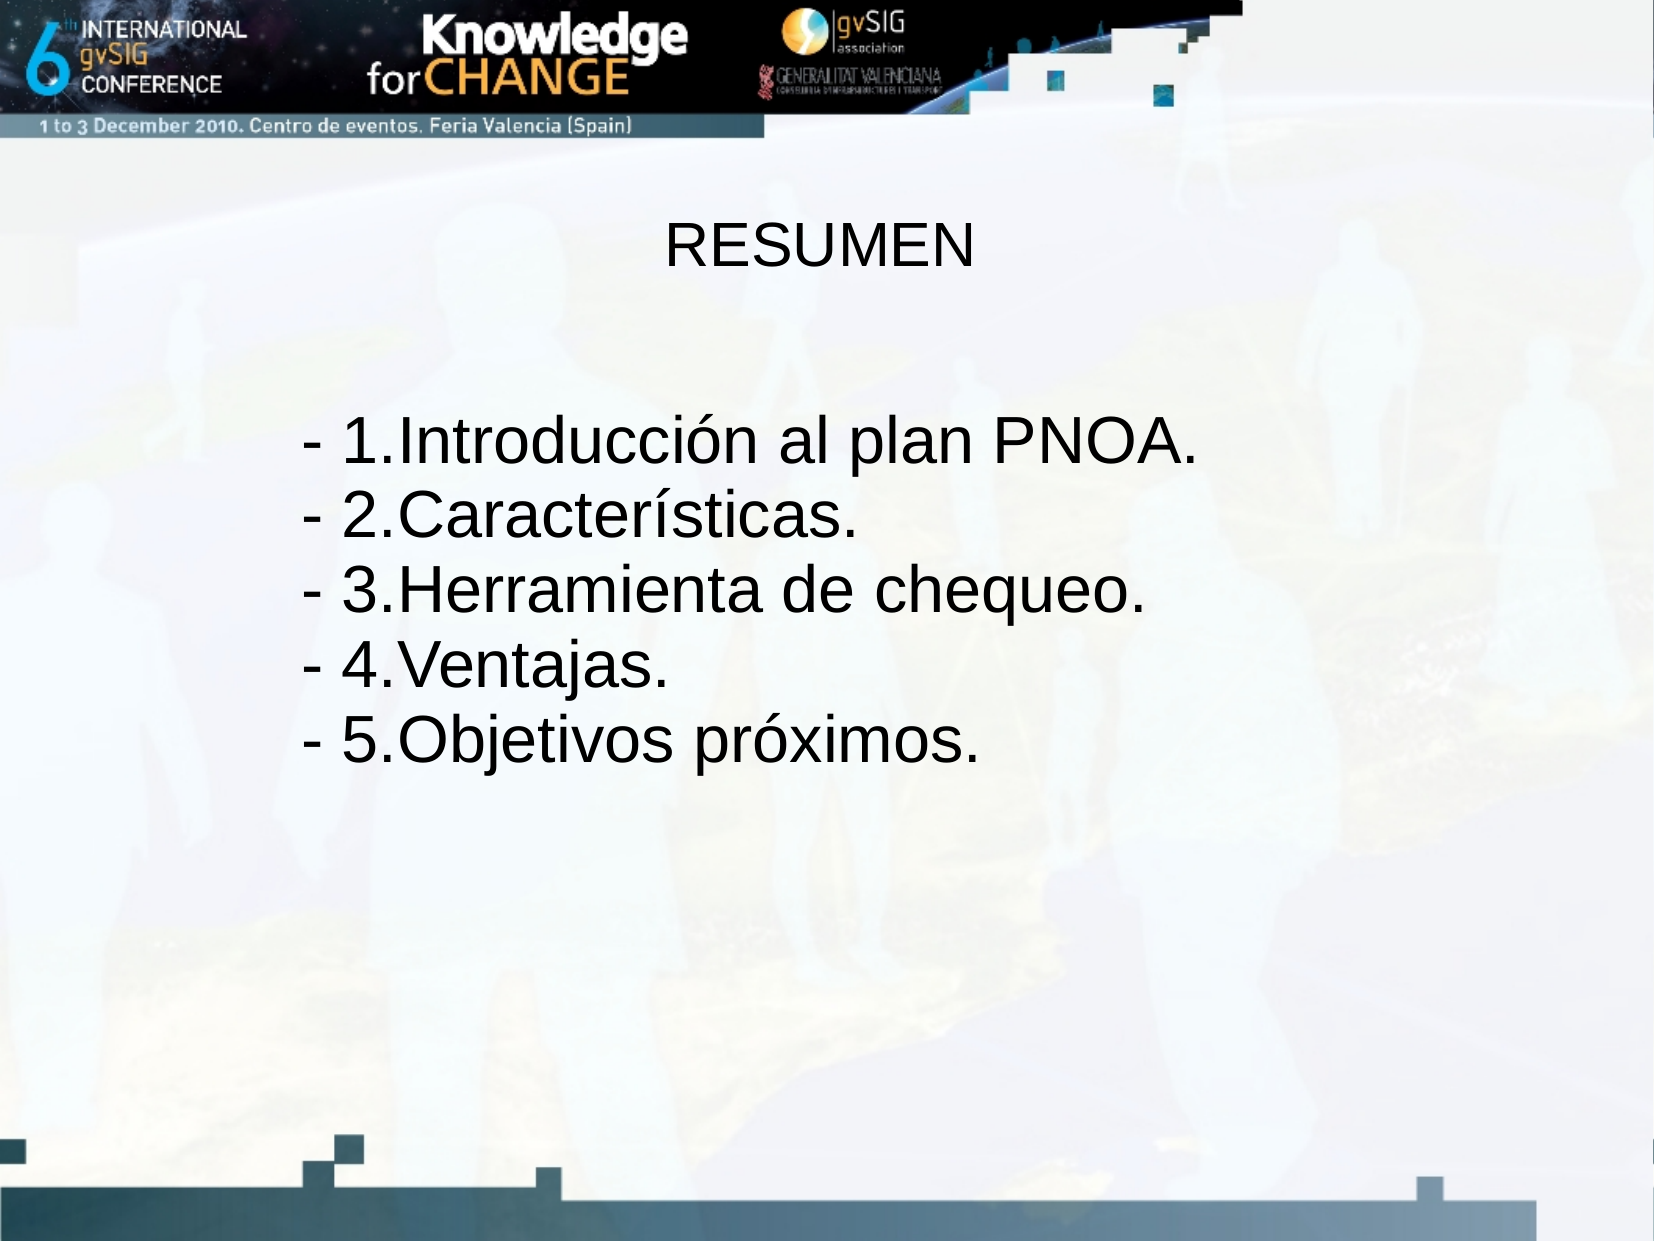

# RESUMEN
- 1.Introducción al plan PNOA.
- 2.Características.
- 3.Herramienta de chequeo.
- 4.Ventajas.
- 5.Objetivos próximos.